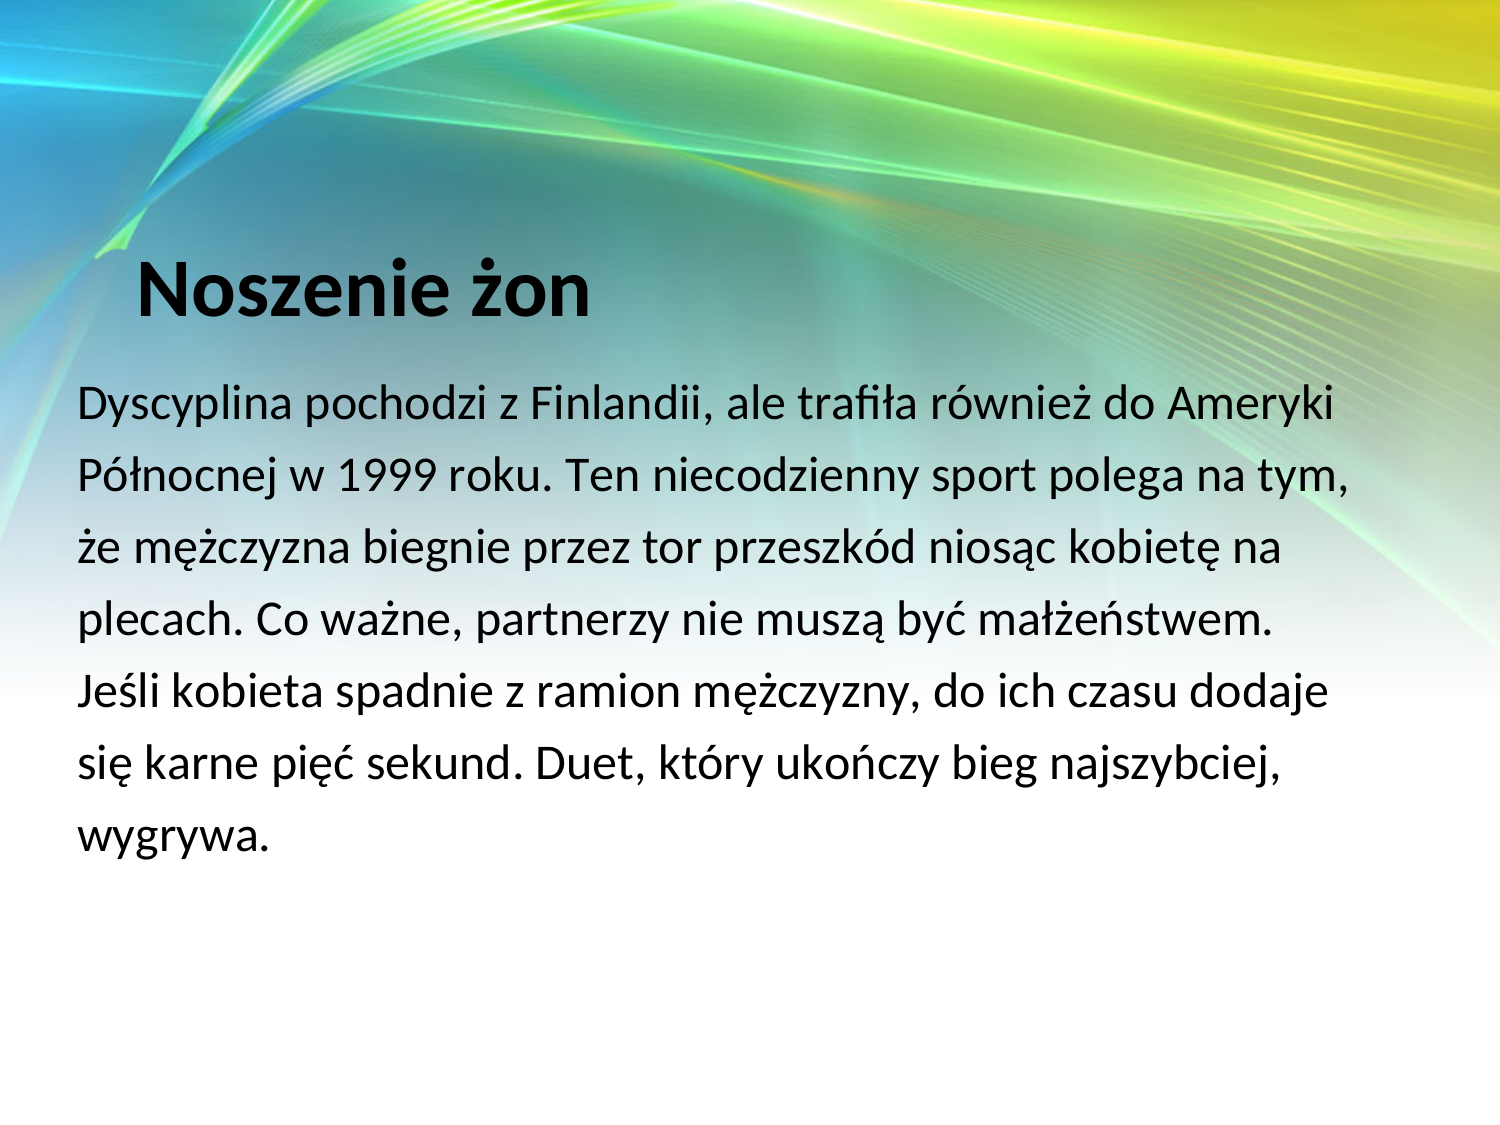

Noszenie żon
Dyscyplina pochodzi z Finlandii, ale trafiła również do Ameryki Północnej w 1999 roku. Ten niecodzienny sport polega na tym,
że mężczyzna biegnie przez tor przeszkód niosąc kobietę na plecach. Co ważne, partnerzy nie muszą być małżeństwem.
Jeśli kobieta spadnie z ramion mężczyzny, do ich czasu dodaje
się karne pięć sekund. Duet, który ukończy bieg najszybciej, wygrywa.